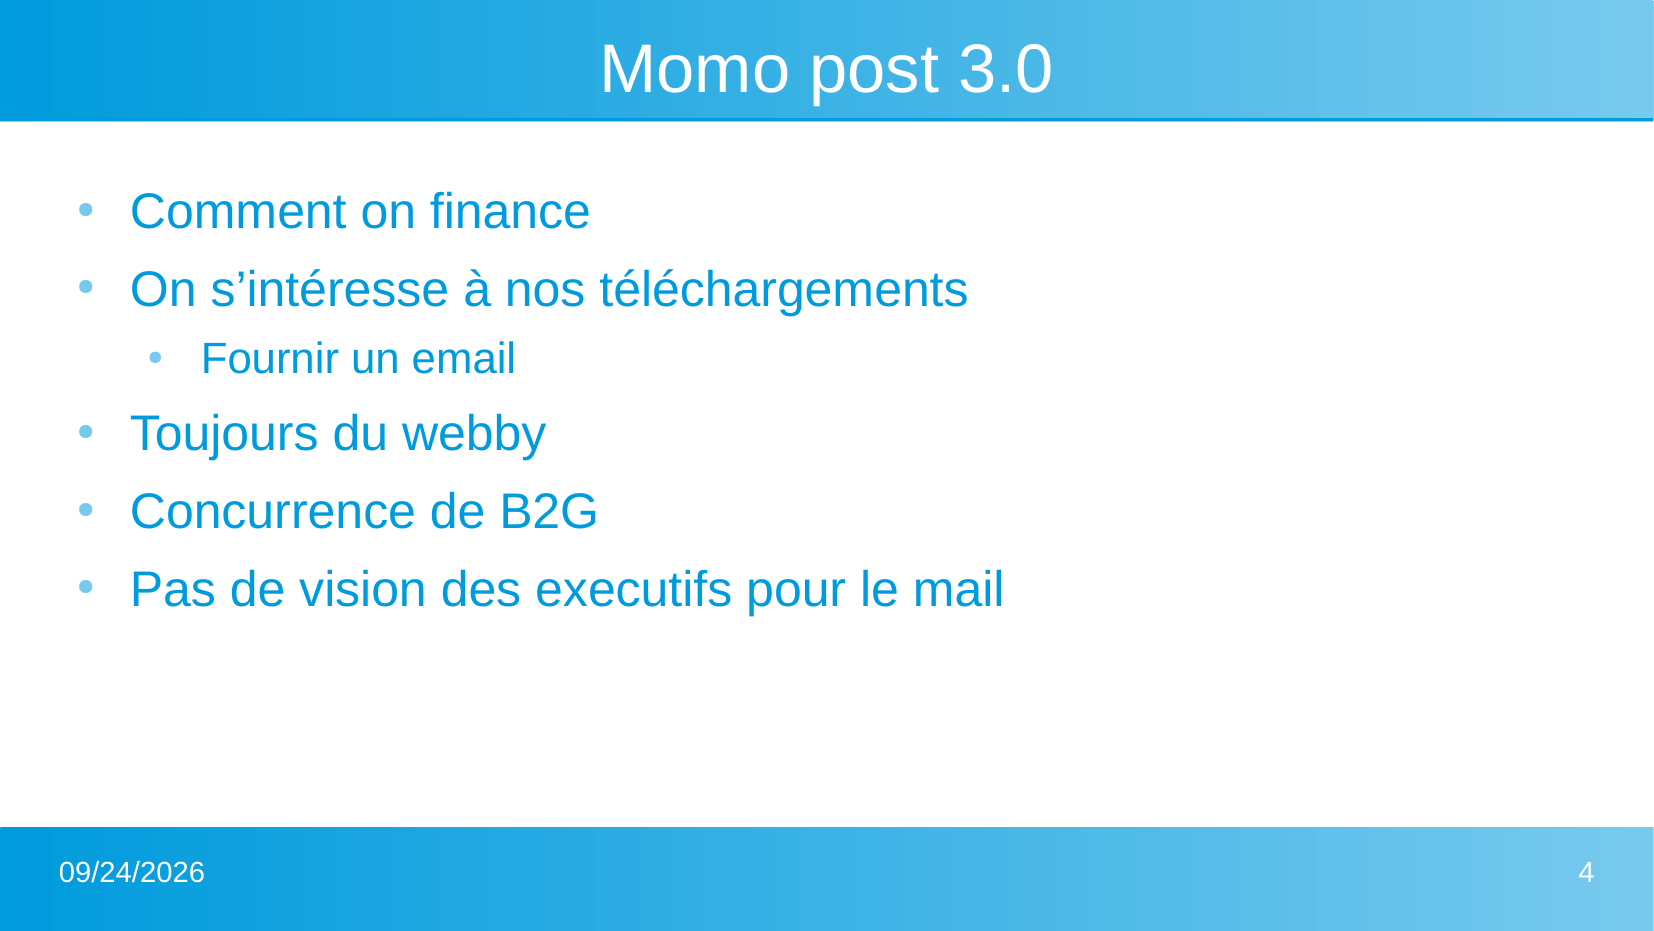

# Momo post 3.0
Comment on finance
On s’intéresse à nos téléchargements
Fournir un email
Toujours du webby
Concurrence de B2G
Pas de vision des executifs pour le mail
4